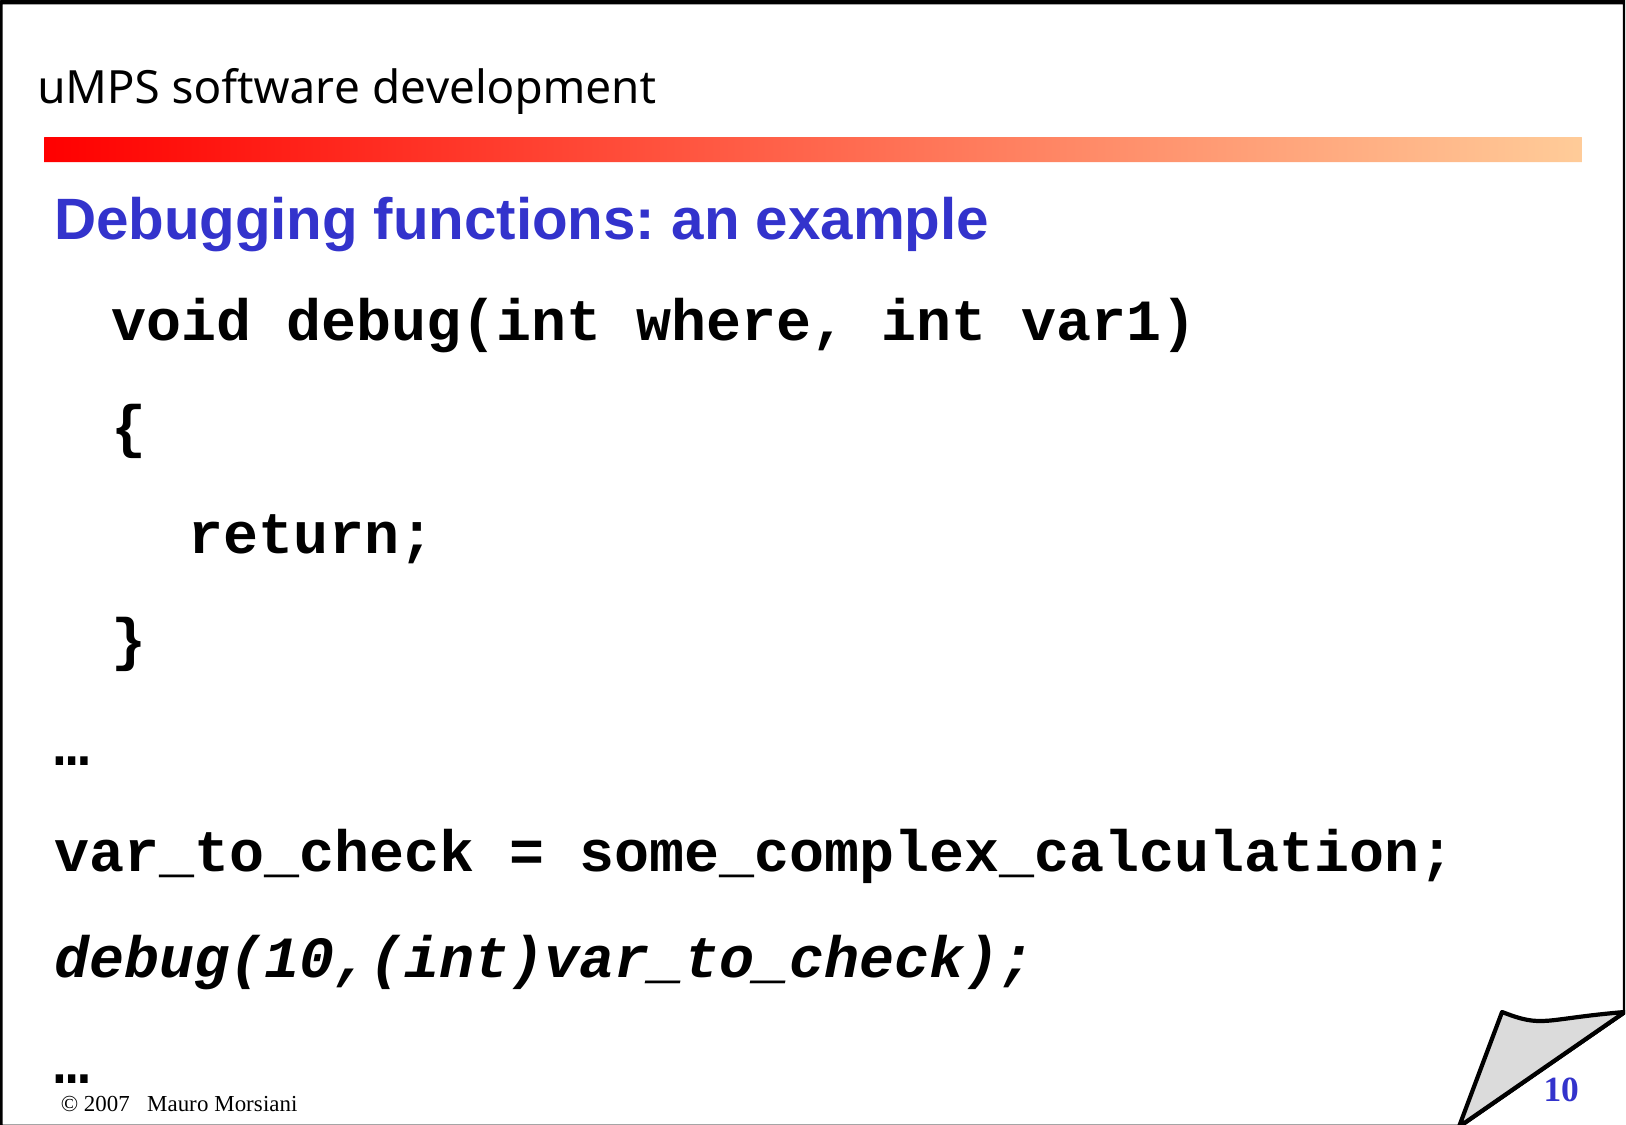

# uMPS software development
Debugging functions: an example
	void debug(int where, int var1)
	{
			return;
	}
…
var_to_check = some_complex_calculation;
debug(10,(int)var_to_check);
…
then check $a0-$a1 for values when breakpoint is reached